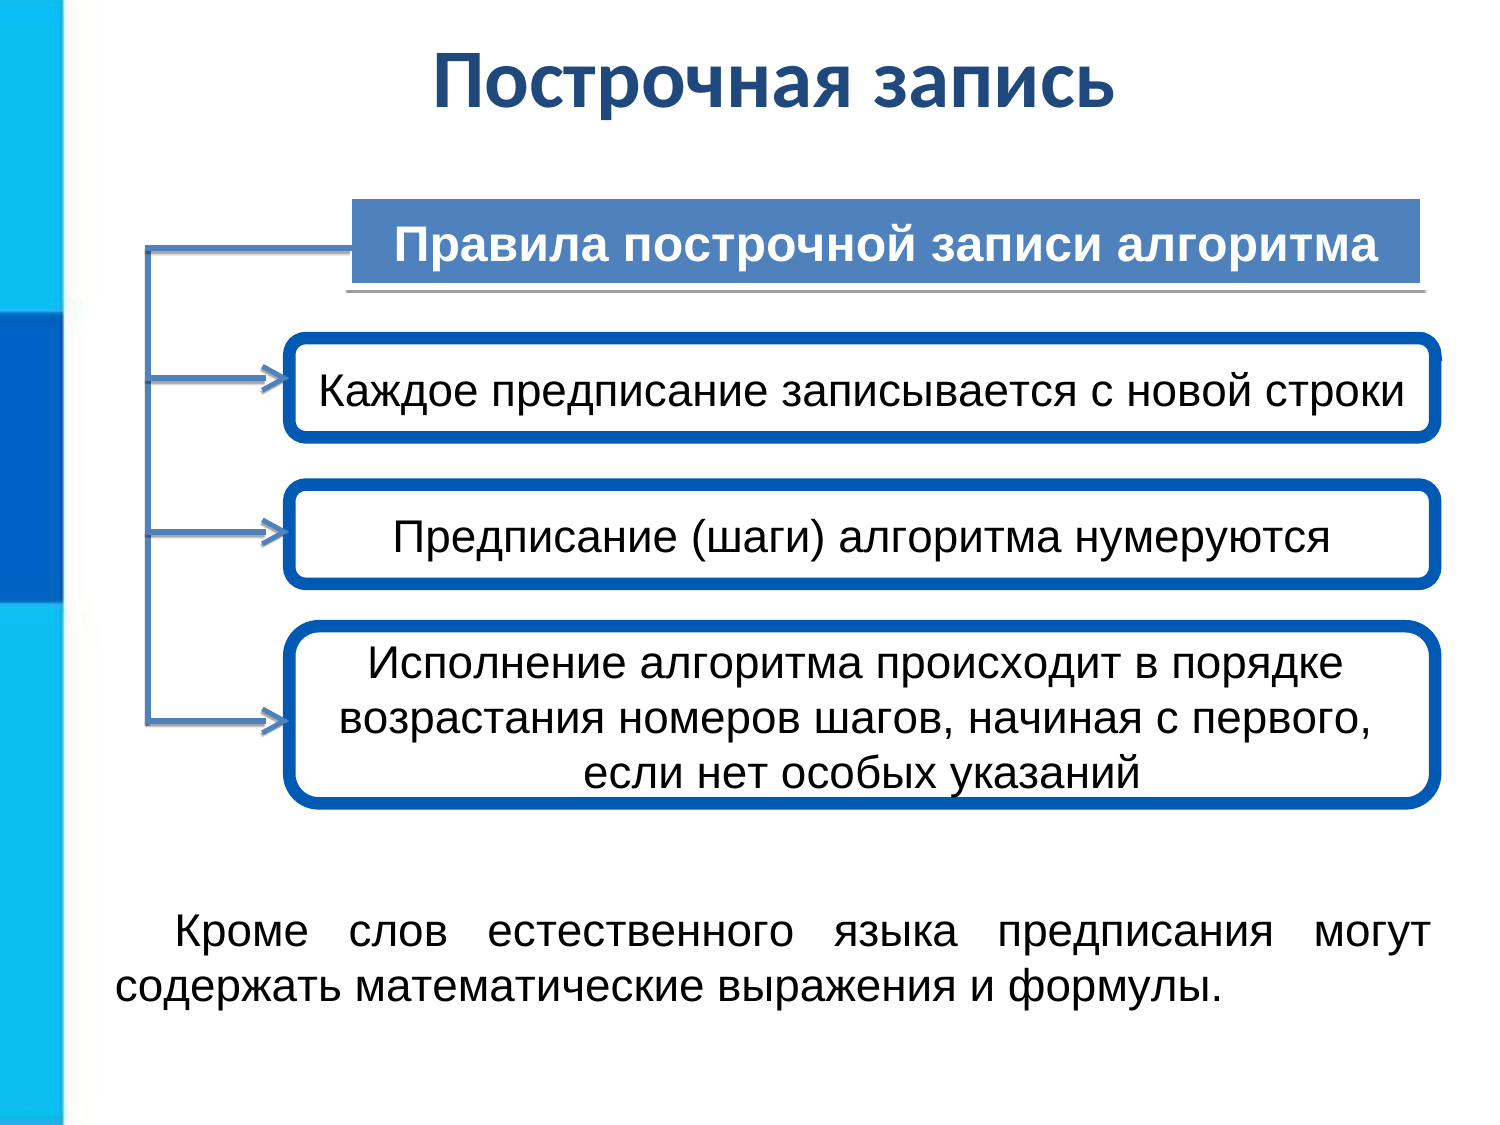

Построчная запись
Правила построчной записи алгоритма
Каждое предписание записывается с новой строки
Предписание (шаги) алгоритма нумеруются
Исполнение алгоритма происходит в порядке
возрастания номеров шагов, начиная с первого,
если нет особых указаний
Кроме слов естественного языка предписания могут содержать математические выражения и формулы.